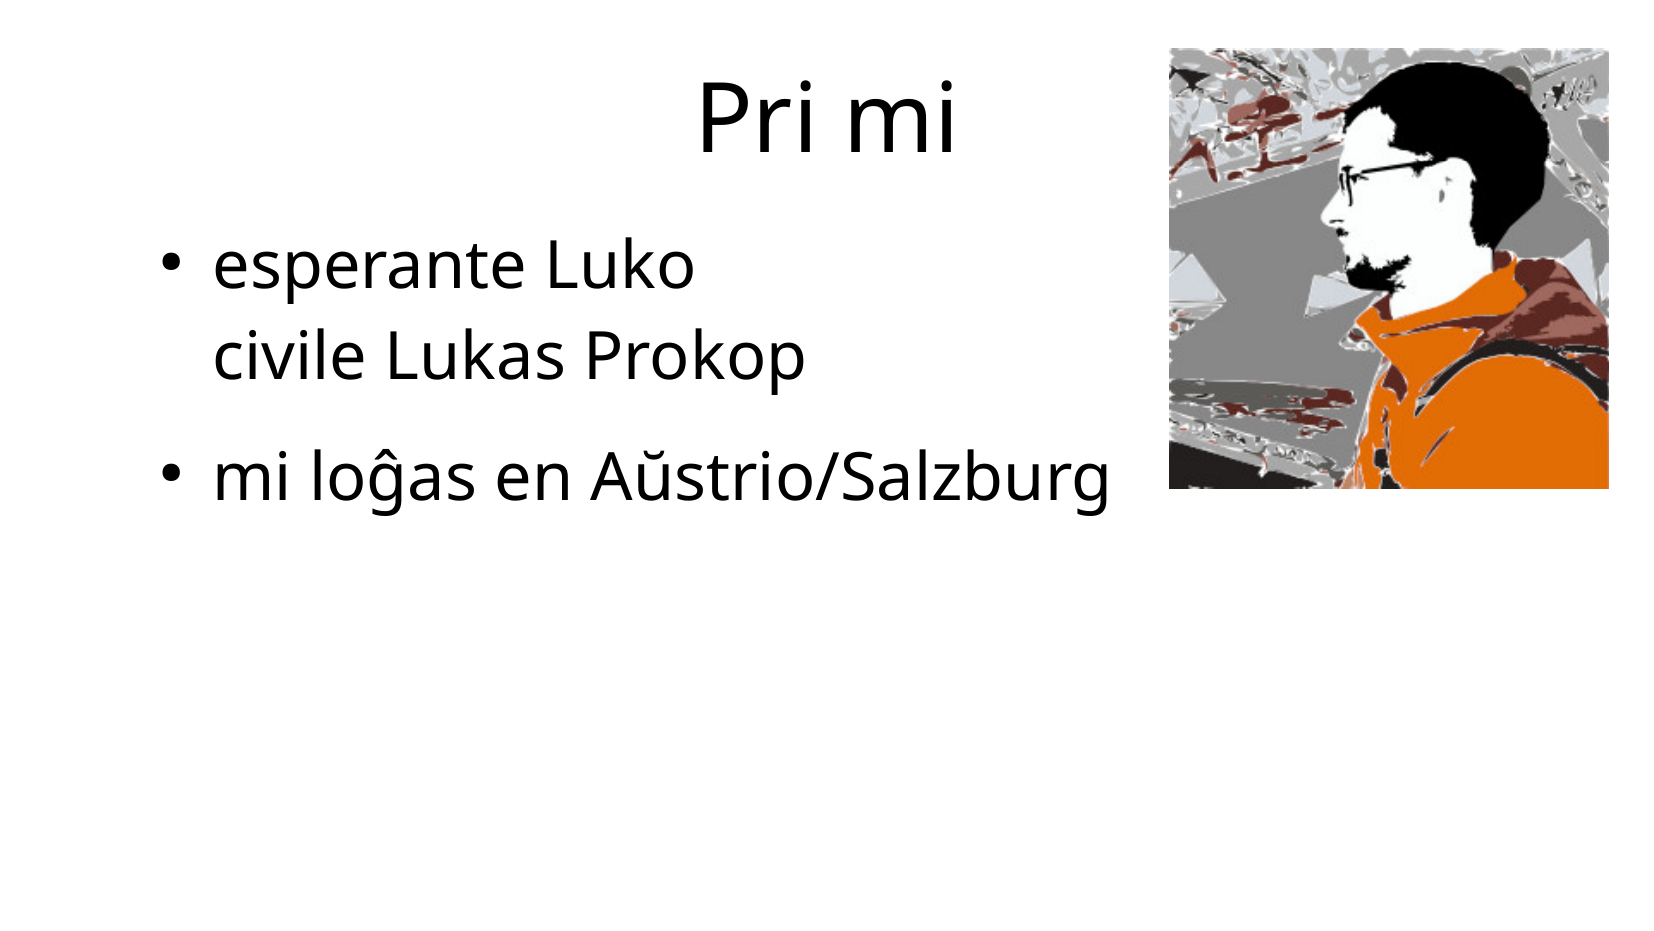

# Pri mi
esperante Luko
civile Lukas Prokop
mi loĝas en Aŭstrio/Salzburg